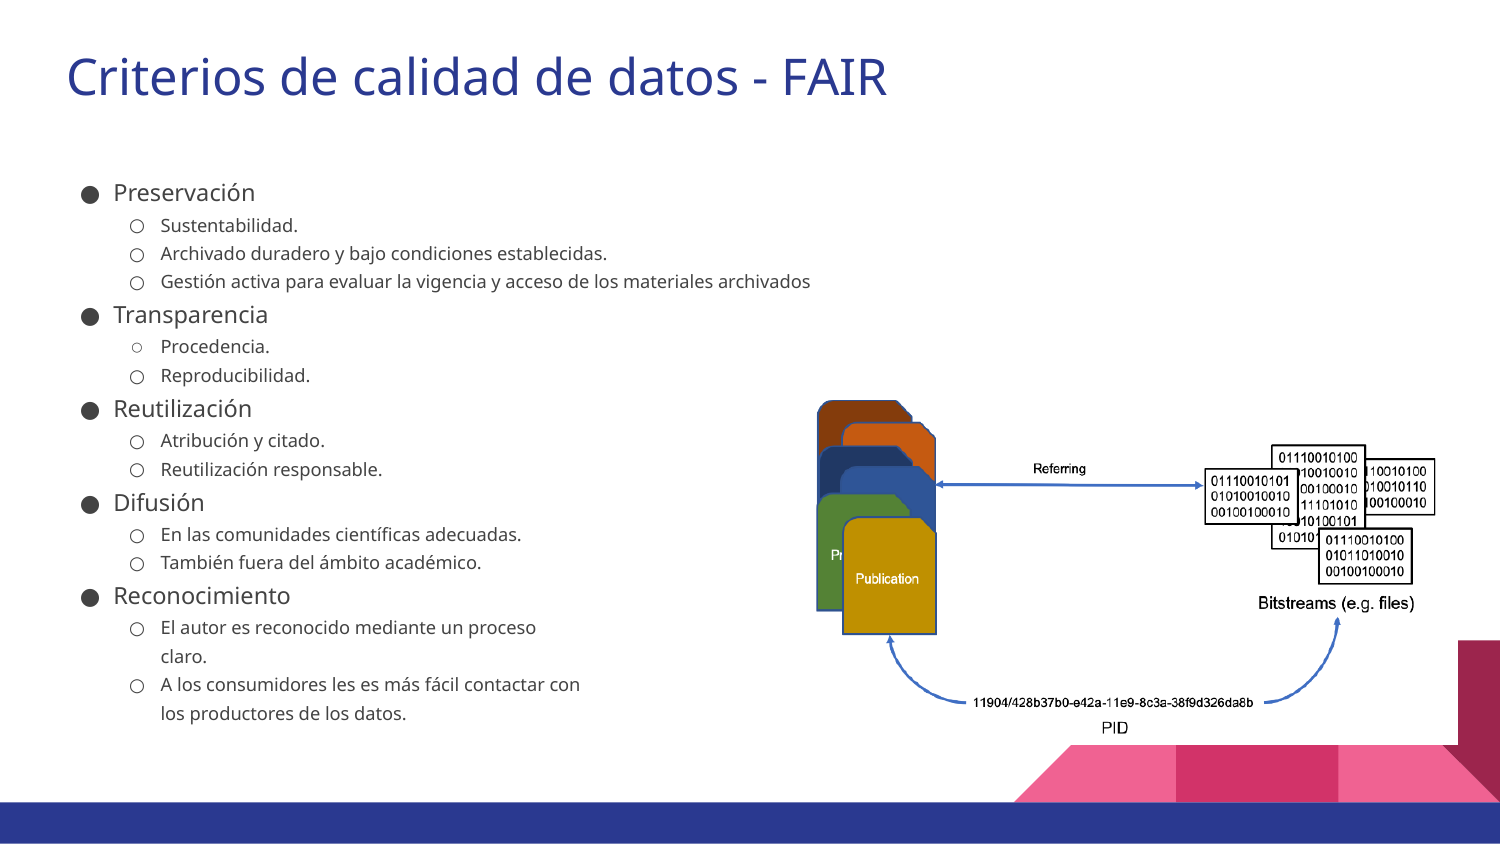

# Criterios de calidad de datos - FAIR
Preservación
Sustentabilidad.
Archivado duradero y bajo condiciones establecidas.
Gestión activa para evaluar la vigencia y acceso de los materiales archivados
Transparencia
Procedencia.
Reproducibilidad.
Reutilización
Atribución y citado.
Reutilización responsable.
Difusión
En las comunidades científicas adecuadas.
También fuera del ámbito académico.
Reconocimiento
El autor es reconocido mediante un proceso
claro.
A los consumidores les es más fácil contactar con
los productores de los datos.